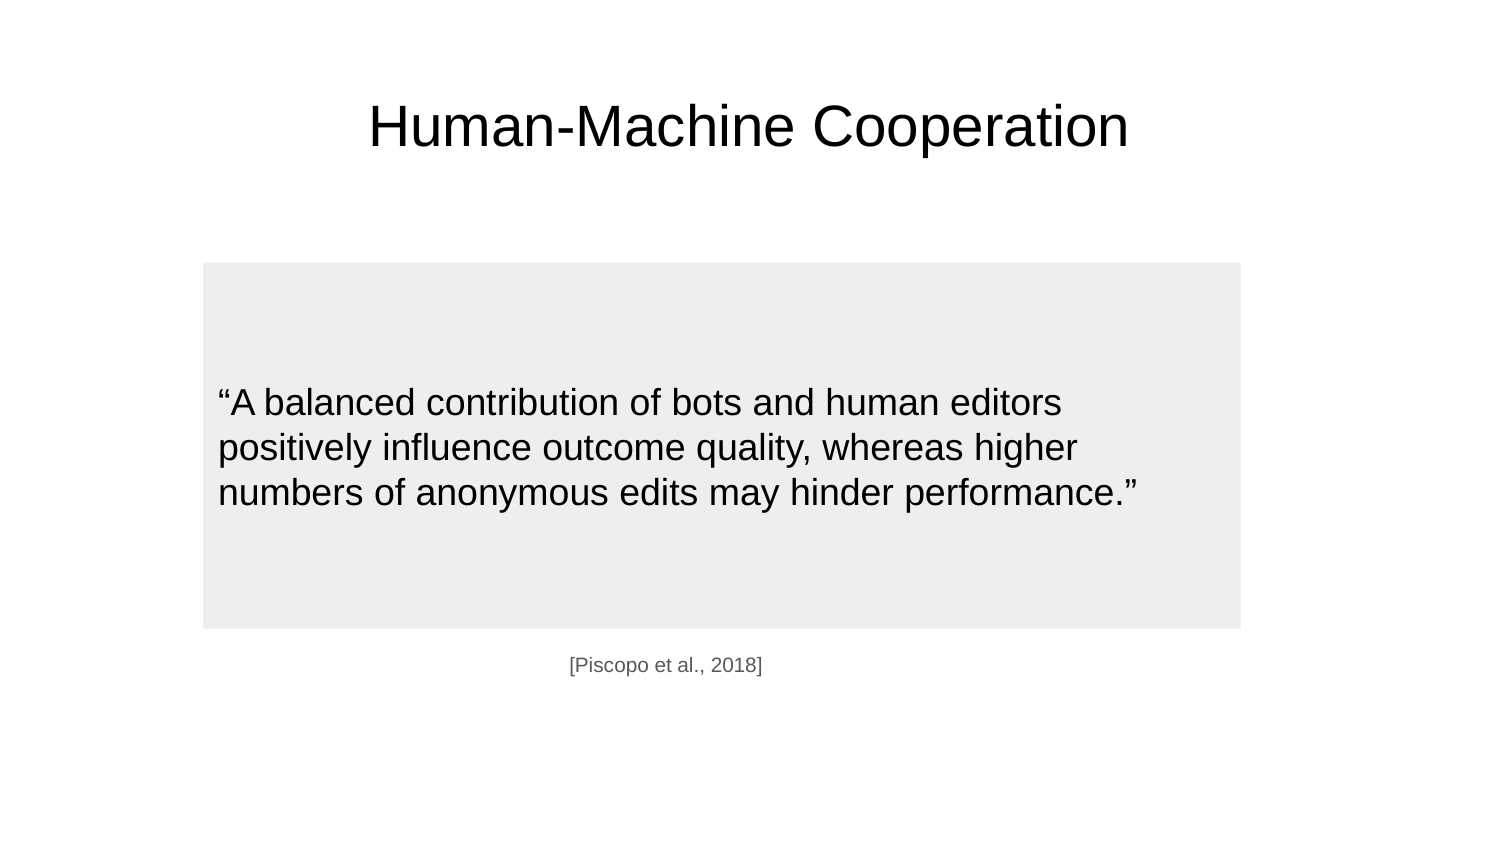

# Human-Machine Cooperation
“A balanced contribution of bots and human editors positively influence outcome quality, whereas higher numbers of anonymous edits may hinder performance.”
[Piscopo et al., 2018]